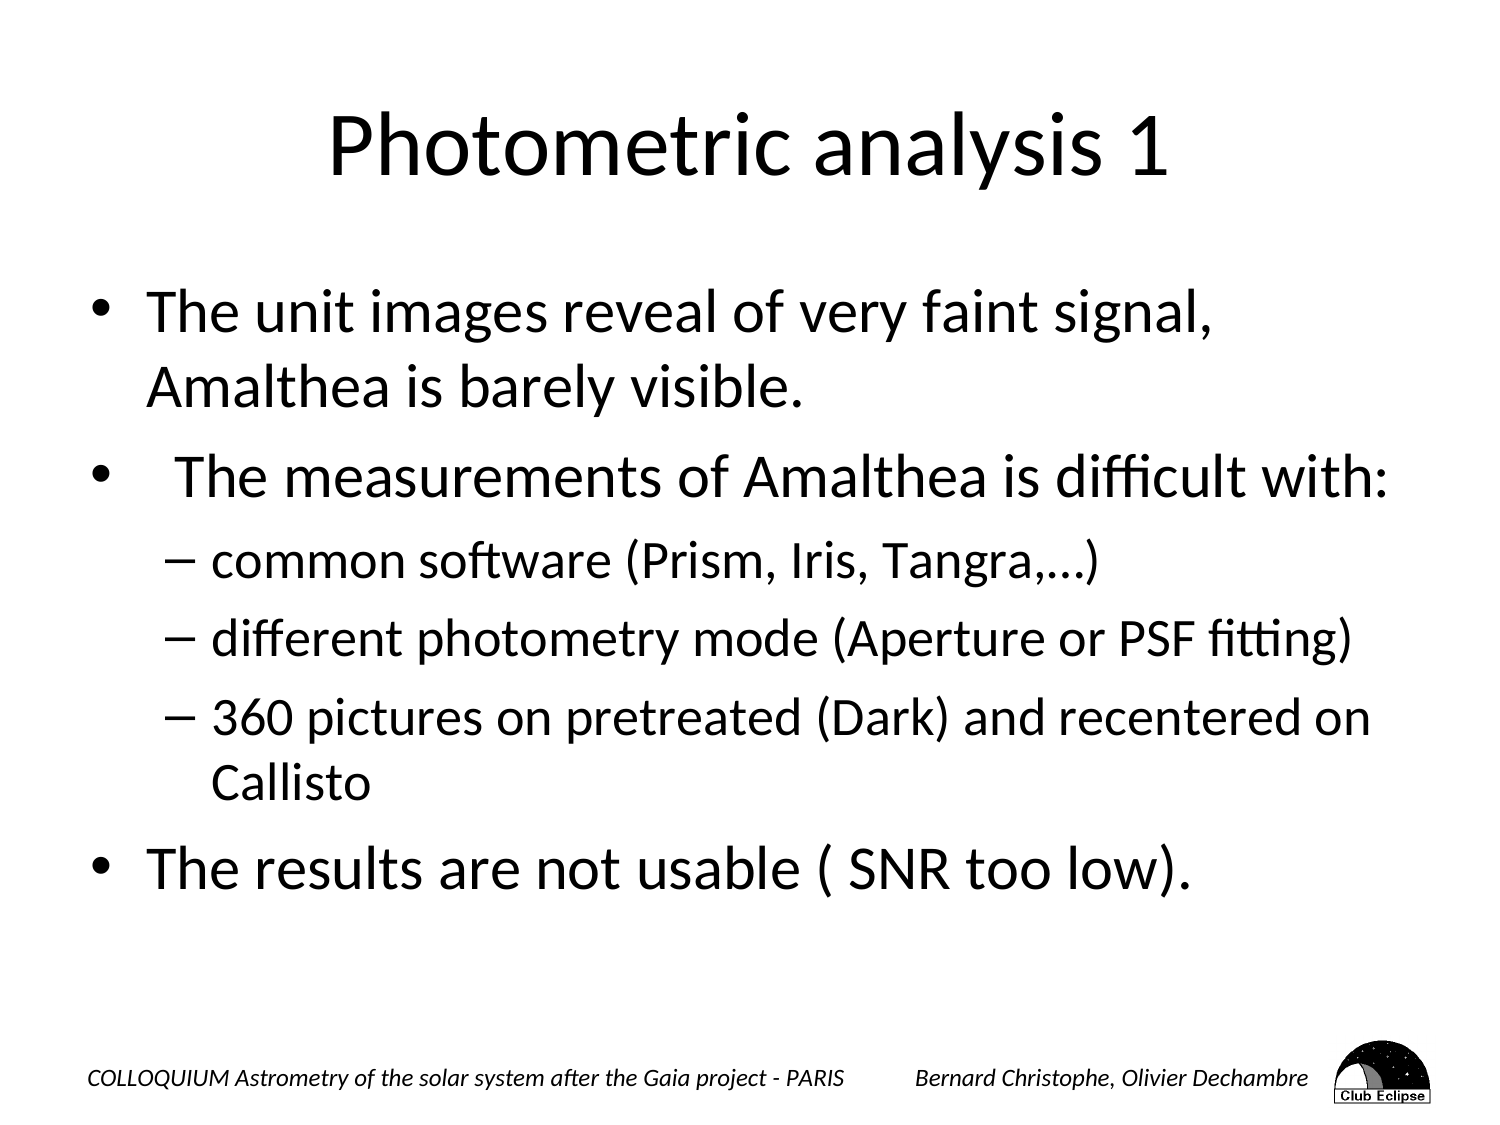

# Photometric analysis 1
The unit images reveal of very faint signal, Amalthea is barely visible.
  The measurements of Amalthea is difficult with:
common software (Prism, Iris, Tangra,…)
different photometry mode (Aperture or PSF fitting)
360 pictures on pretreated (Dark) and recentered on Callisto
The results are not usable ( SNR too low).
Bernard Christophe, Olivier Dechambre
COLLOQUIUM Astrometry of the solar system after the Gaia project - PARIS